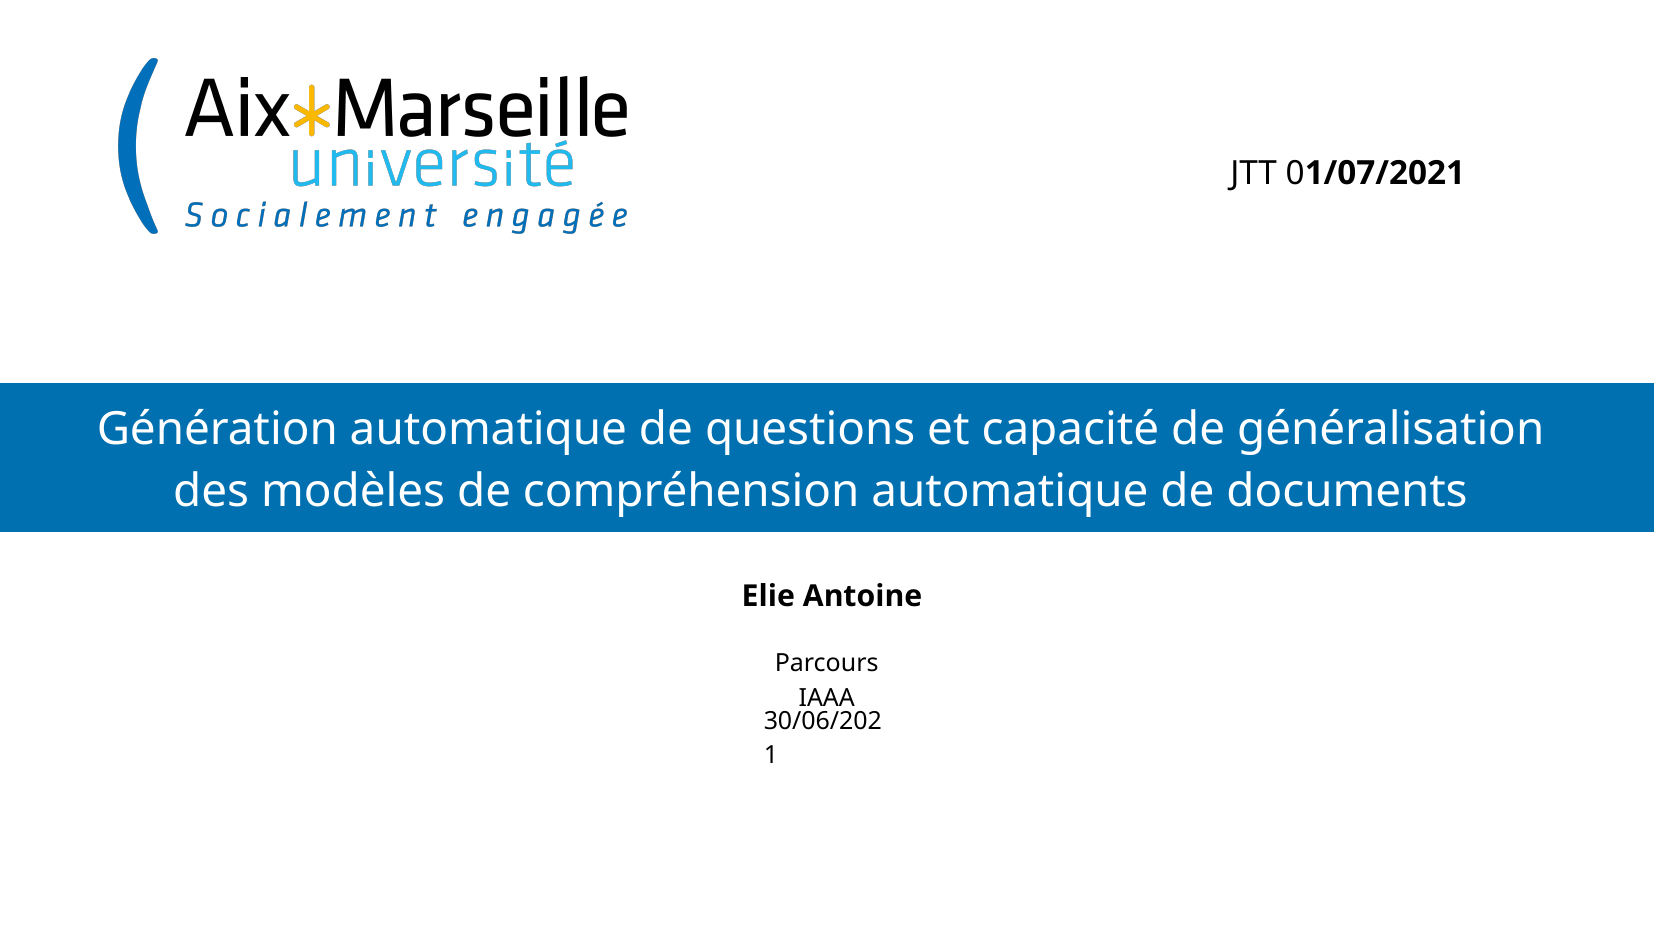

JTT 01/07/2021
Génération automatique de questions et capacité de généralisation
des modèles de compréhension automatique de documents
 Elie Antoine
Parcours IAAA
30/06/2021